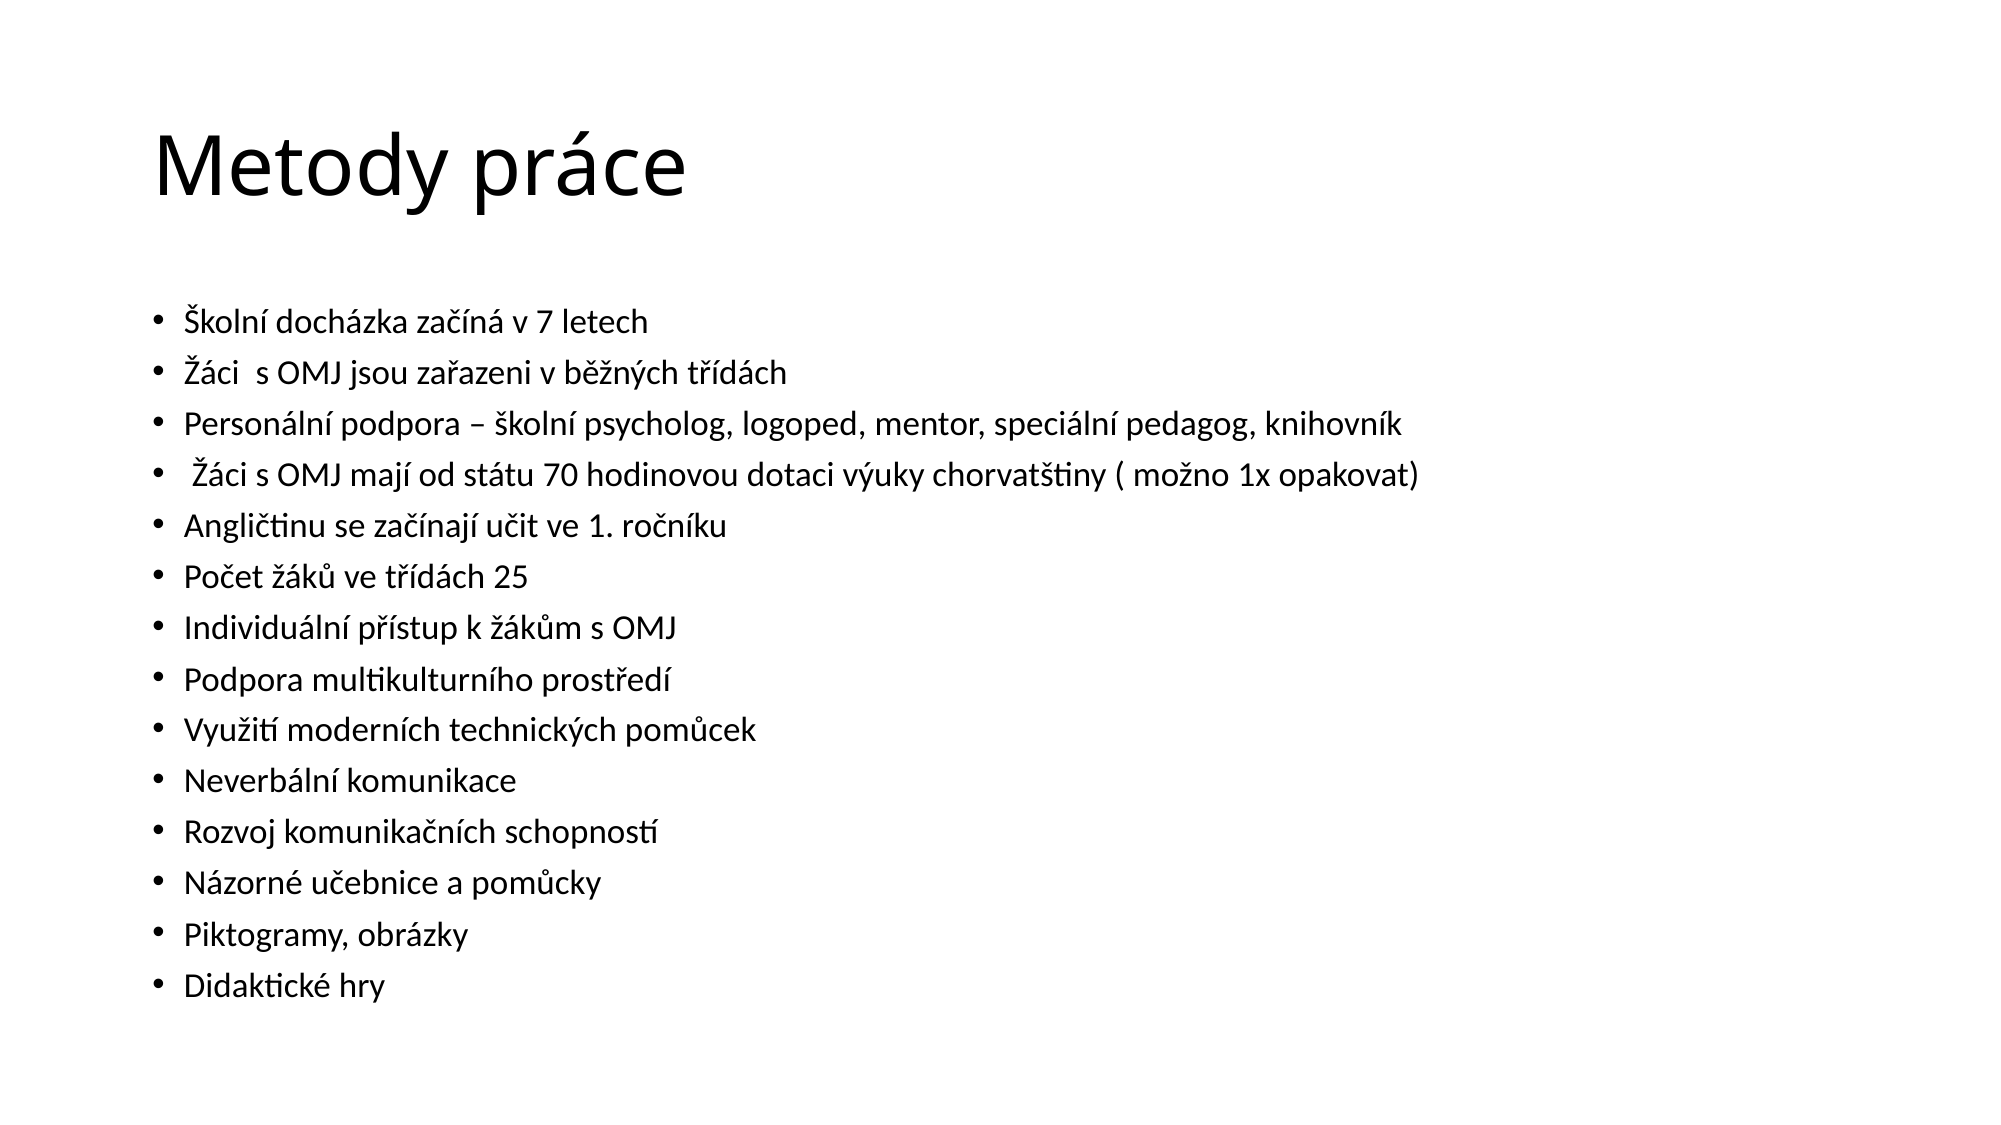

# Metody práce
Školní docházka začíná v 7 letech
Žáci s OMJ jsou zařazeni v běžných třídách
Personální podpora – školní psycholog, logoped, mentor, speciální pedagog, knihovník
 Žáci s OMJ mají od státu 70 hodinovou dotaci výuky chorvatštiny ( možno 1x opakovat)
Angličtinu se začínají učit ve 1. ročníku
Počet žáků ve třídách 25
Individuální přístup k žákům s OMJ
Podpora multikulturního prostředí
Využití moderních technických pomůcek
Neverbální komunikace
Rozvoj komunikačních schopností
Názorné učebnice a pomůcky
Piktogramy, obrázky
Didaktické hry